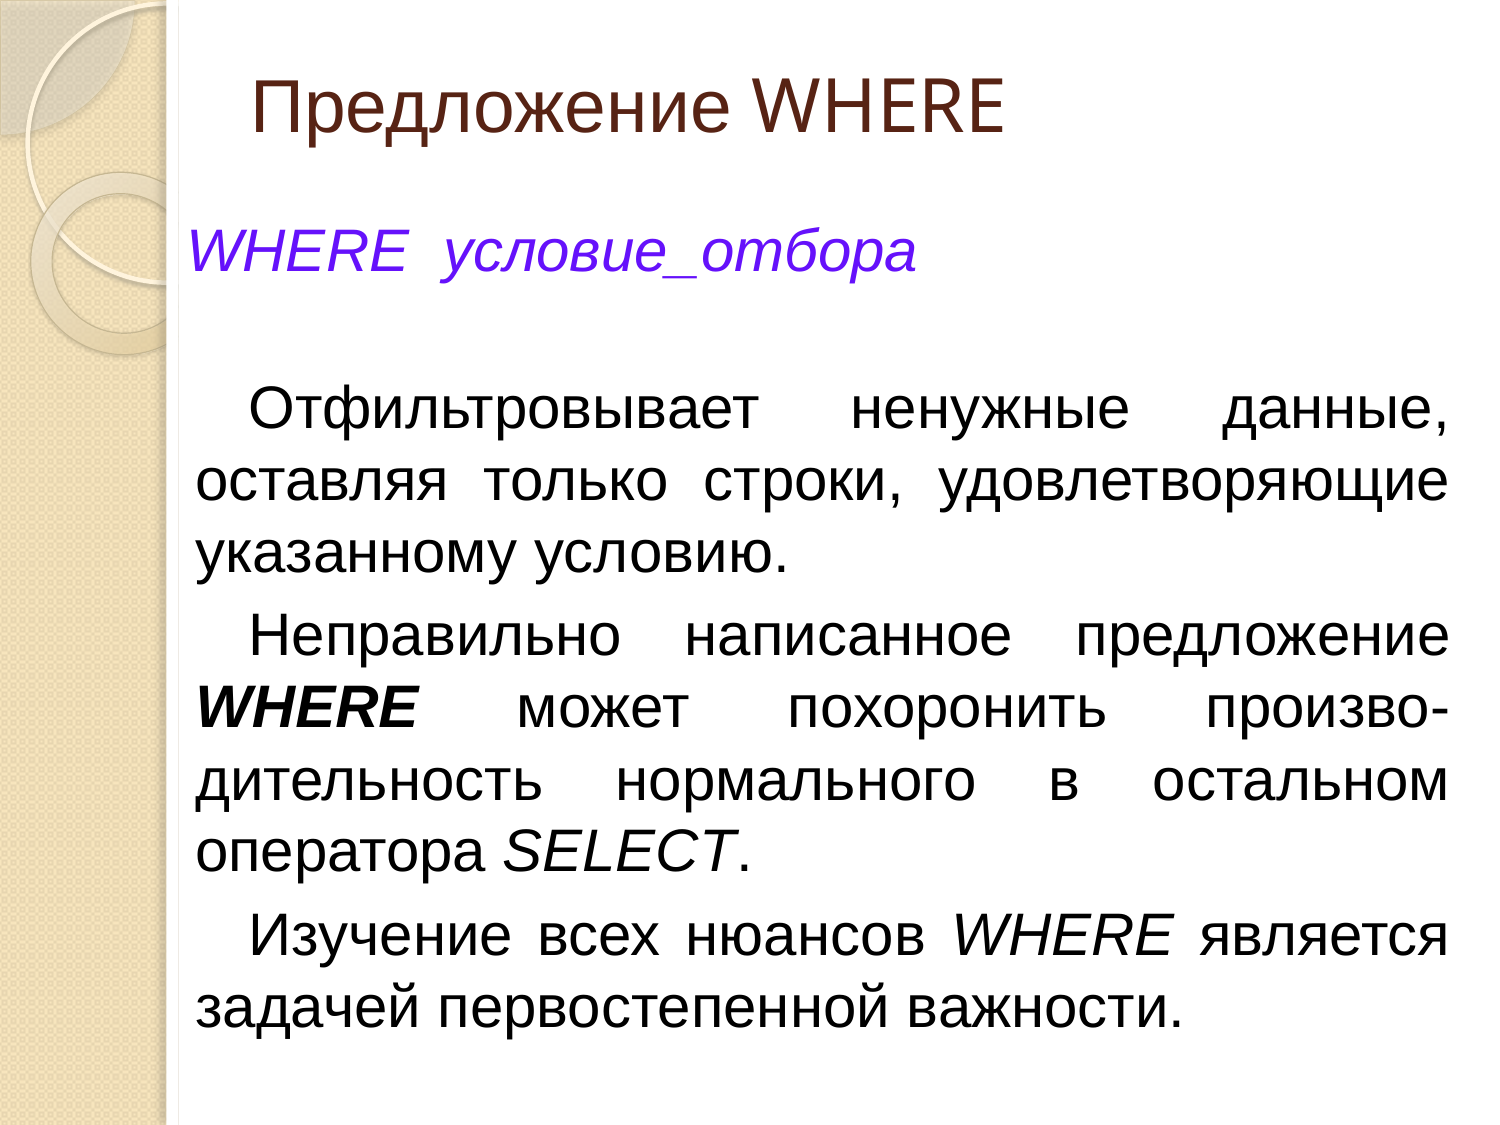

Предложение WHERE
# WHERE условие_отбора
Отфильтровывает ненужные данные, оставляя только строки, удовлетворяющие указанному условию.
Неправильно написанное предложение WHERE может похоронить произво-дительность нормального в остальном оператора SELECT.
Изучение всех нюансов WHERE является задачей первостепенной важности.